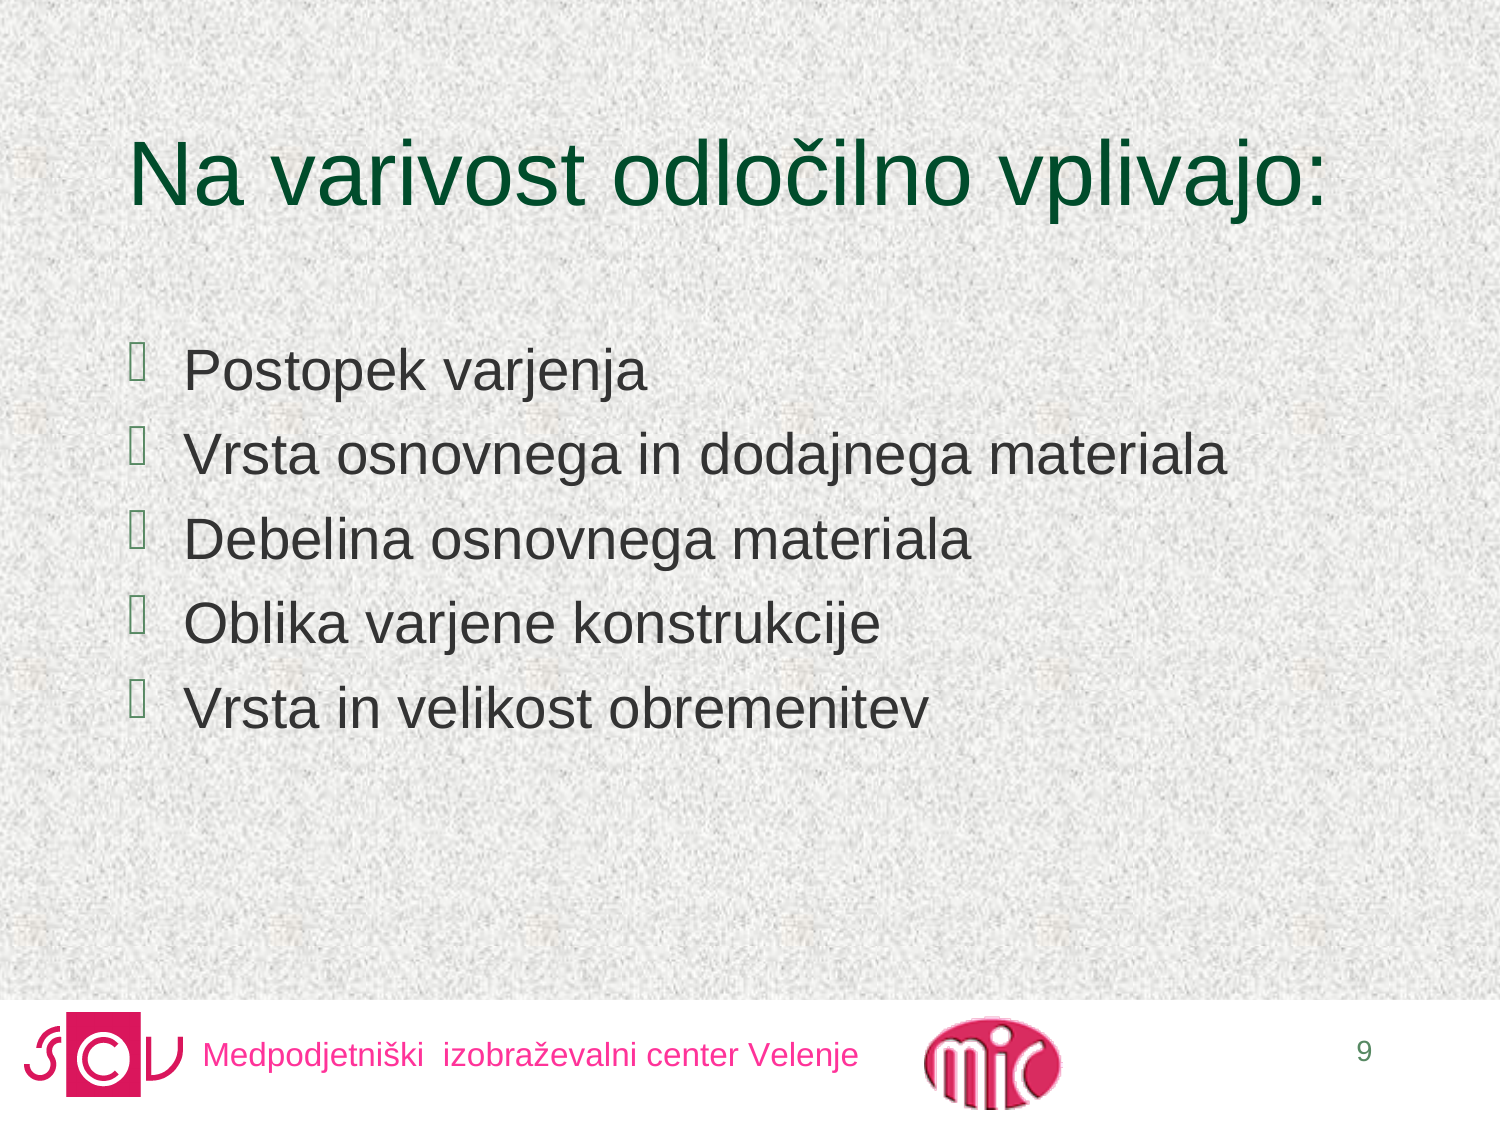

# Na varivost odločilno vplivajo:
Postopek varjenja
Vrsta osnovnega in dodajnega materiala
Debelina osnovnega materiala
Oblika varjene konstrukcije
Vrsta in velikost obremenitev